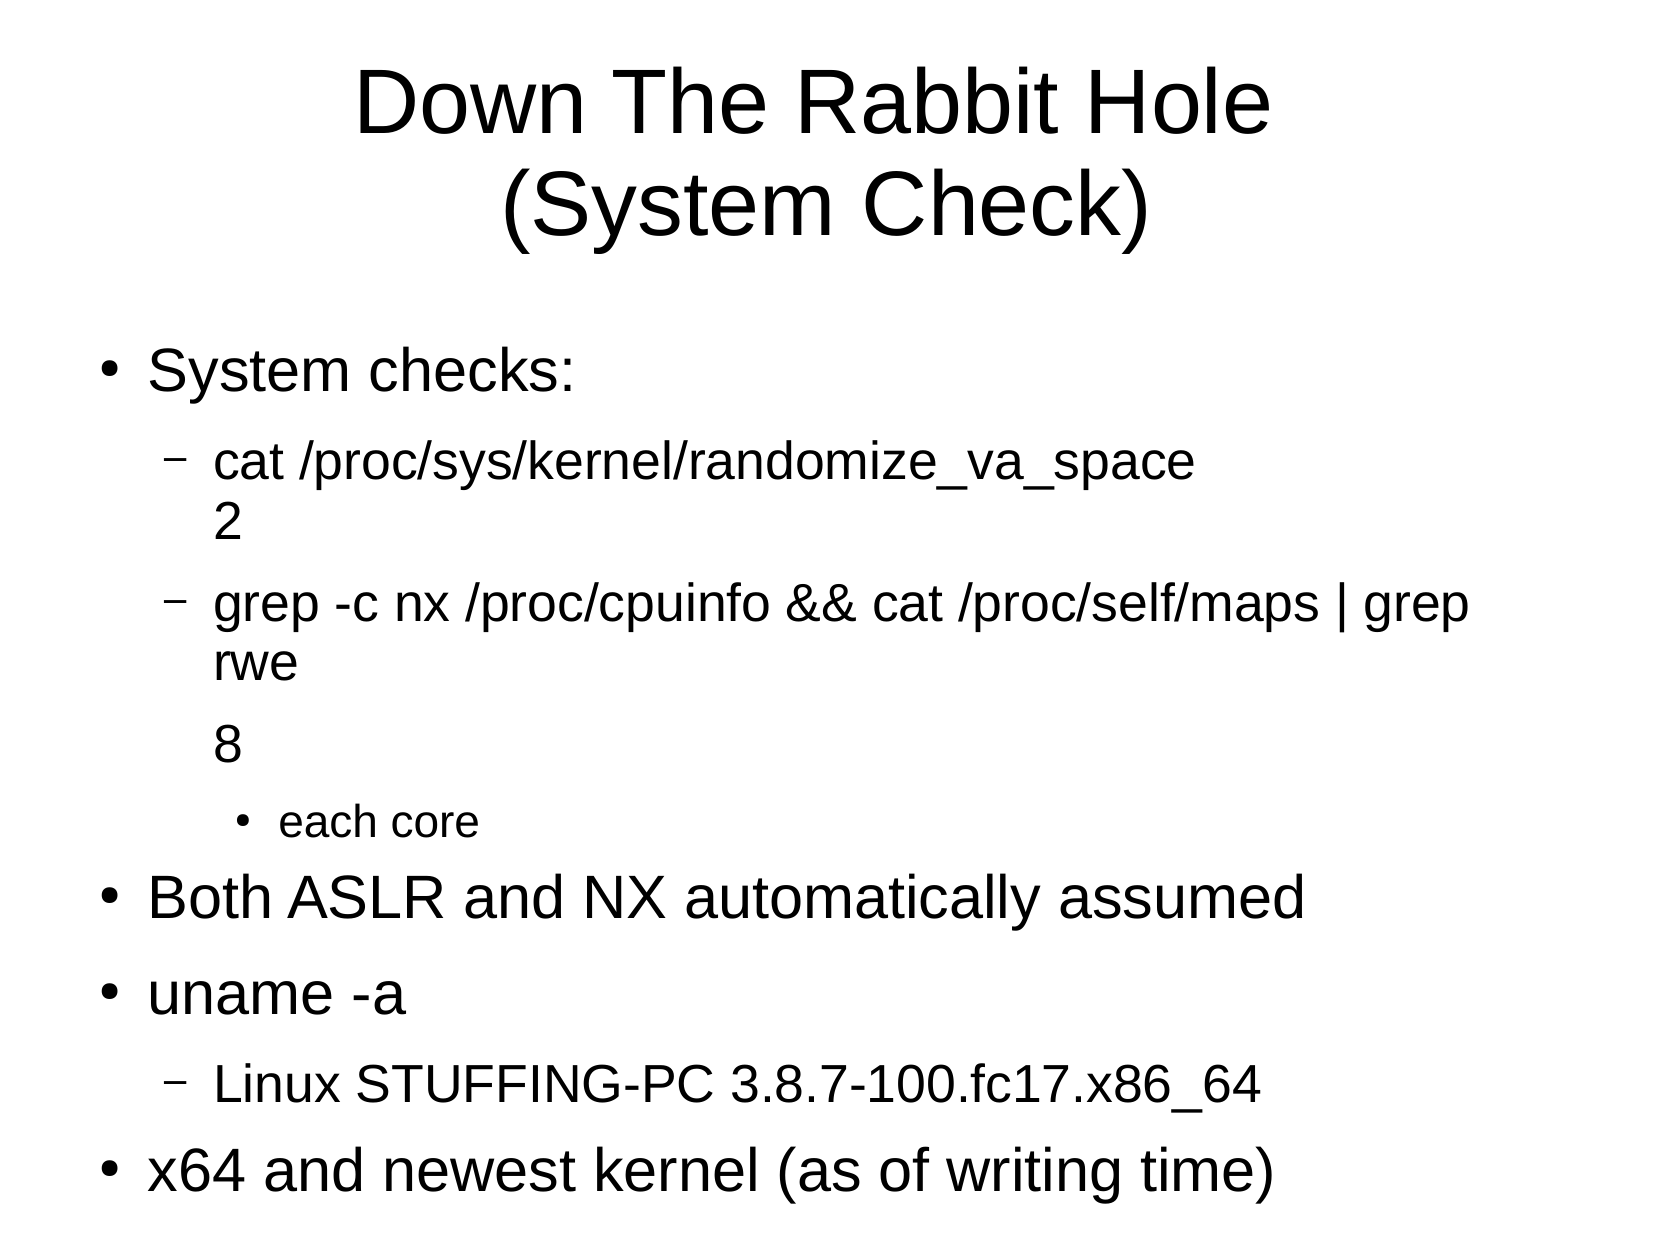

# Down The Rabbit Hole (System Check)
System checks:
cat /proc/sys/kernel/randomize_va_space
2
grep -c nx /proc/cpuinfo && cat /proc/self/maps | grep rwe
8
each core
Both ASLR and NX automatically assumed
uname -a
Linux STUFFING-PC 3.8.7-100.fc17.x86_64
x64 and newest kernel (as of writing time)